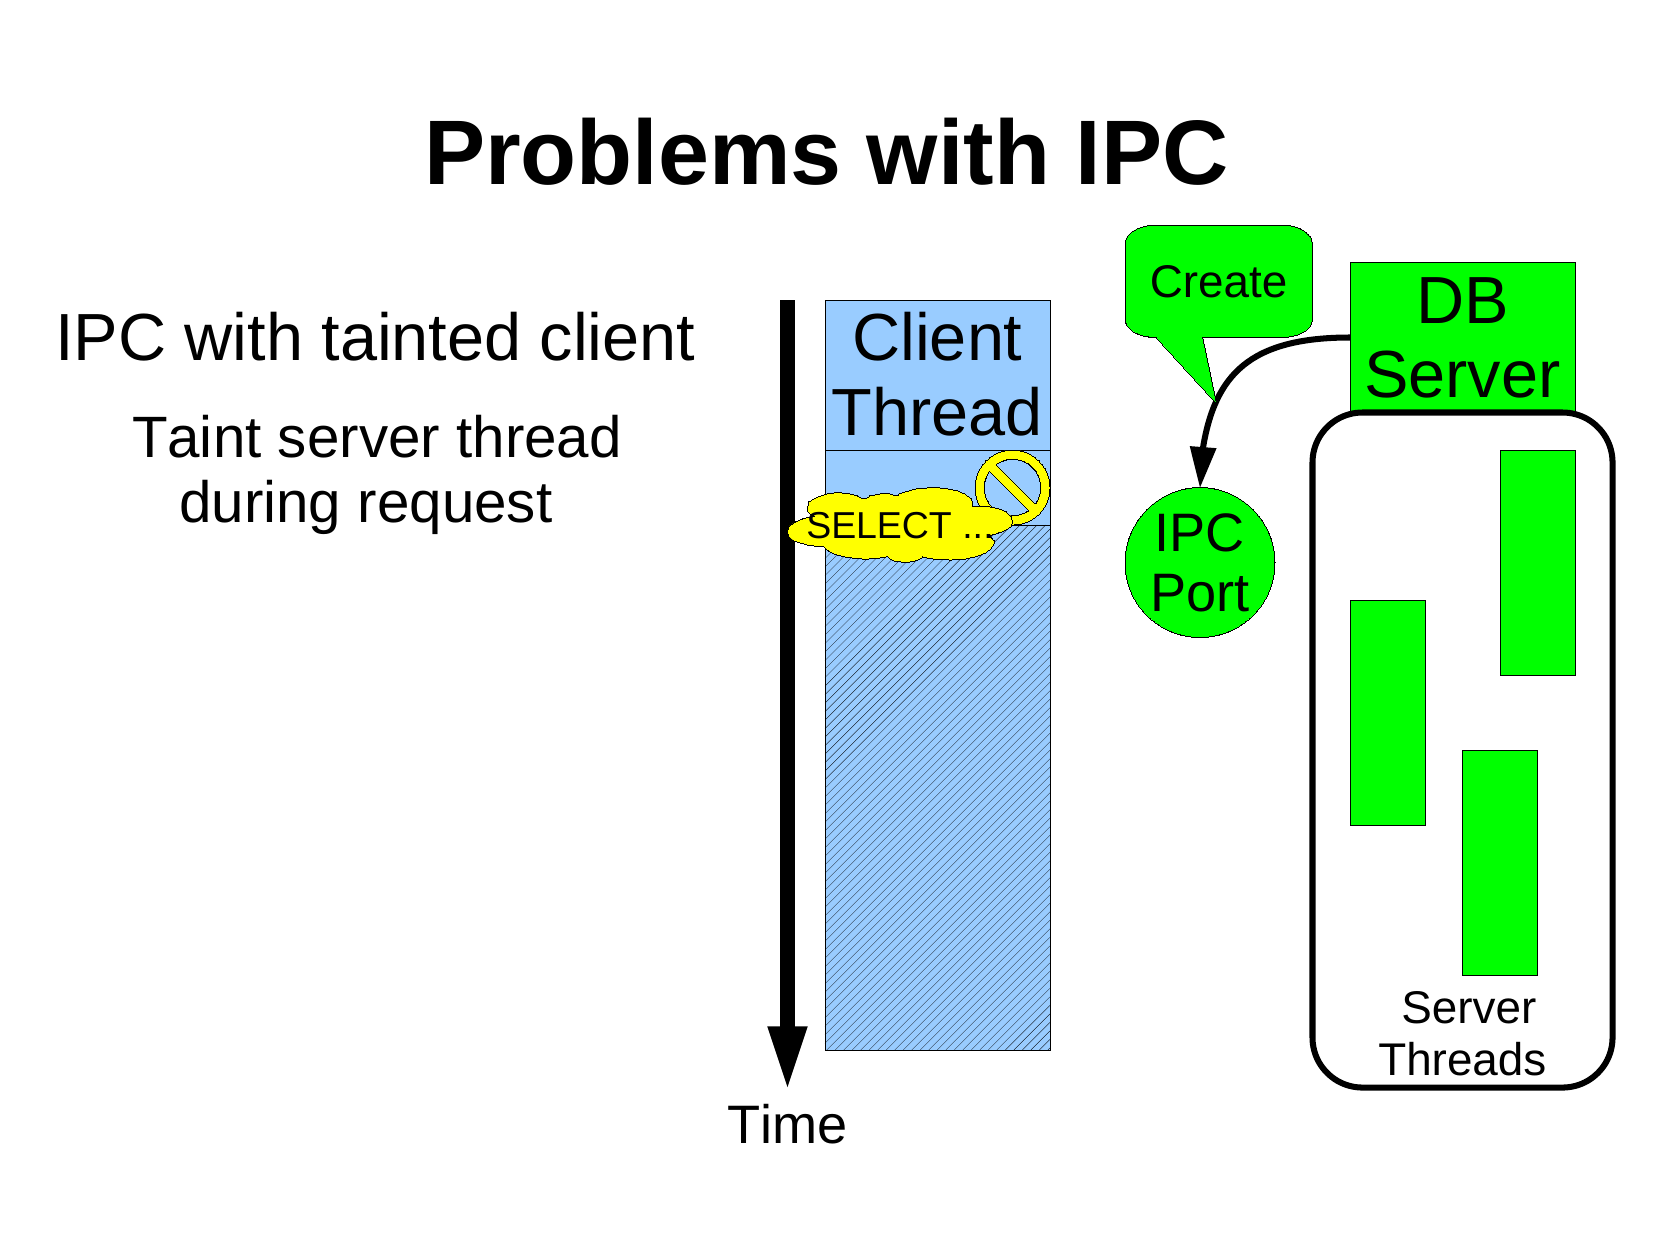

# Problems with IPC
Create
DB
Server
IPC with tainted client
Taint server thread
during request
Client
Thread
SELECT ...
IPC
Port
 Server
Threads
Time